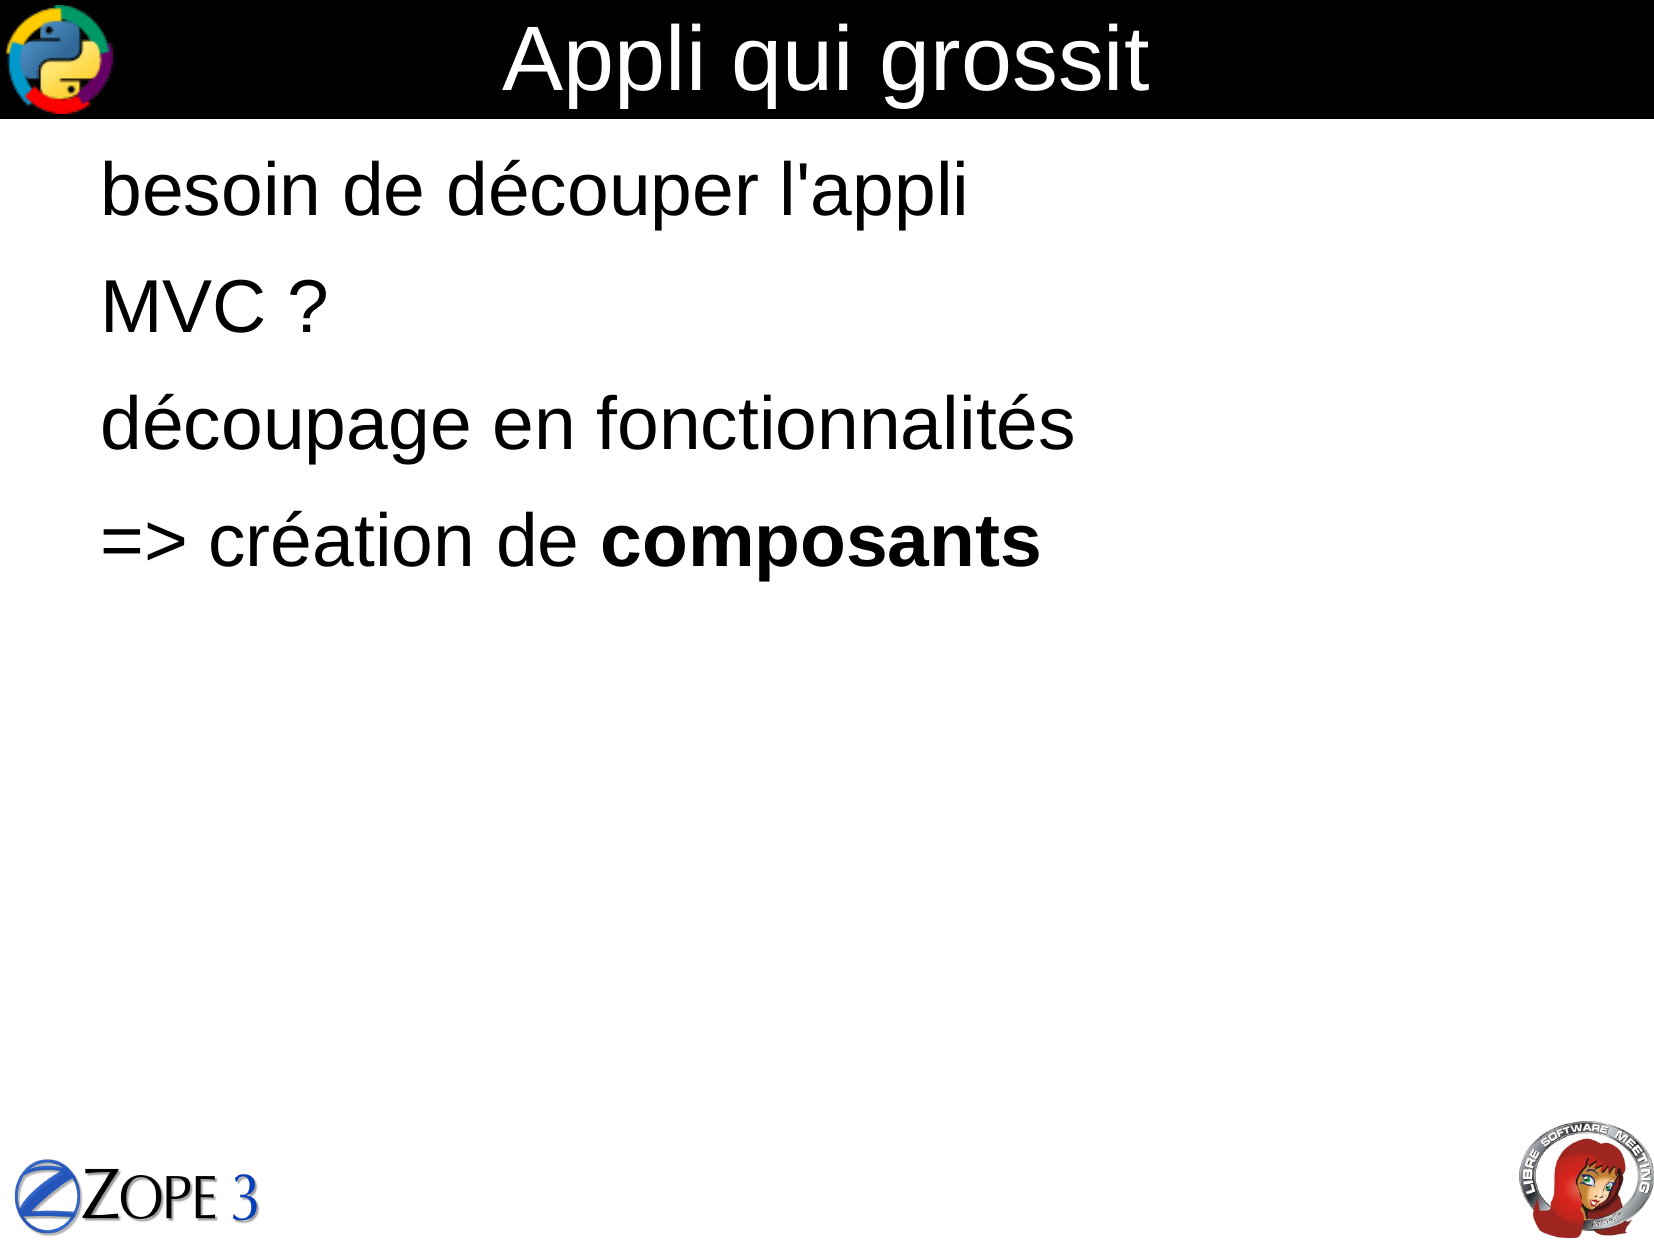

# Appli qui grossit
besoin de découper l'appli
MVC ?
découpage en fonctionnalités
=> création de composants